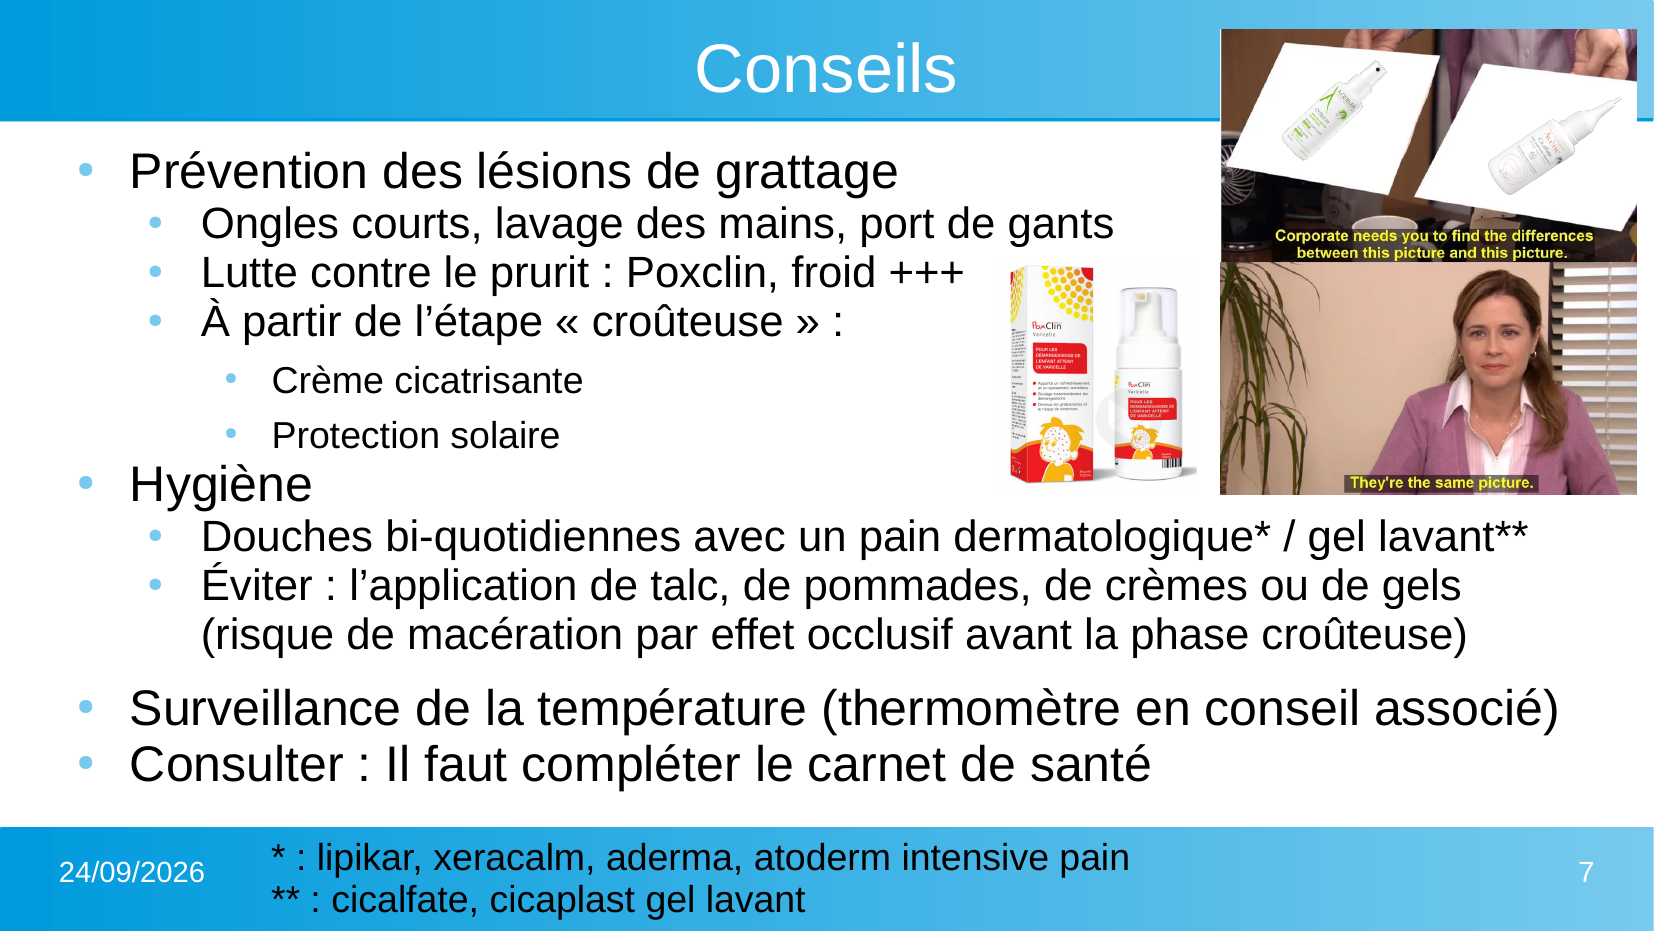

# Conseils
Prévention des lésions de grattage
Ongles courts, lavage des mains, port de gants
Lutte contre le prurit : Poxclin, froid +++
À partir de l’étape « croûteuse » :
Crème cicatrisante
Protection solaire
Hygiène
Douches bi-quotidiennes avec un pain dermatologique* / gel lavant**
Éviter : l’application de talc, de pommades, de crèmes ou de gels (risque de macération par effet occlusif avant la phase croûteuse)
Surveillance de la température (thermomètre en conseil associé)
Consulter : Il faut compléter le carnet de santé
* : lipikar, xeracalm, aderma, atoderm intensive pain
** : cicalfate, cicaplast gel lavant
7